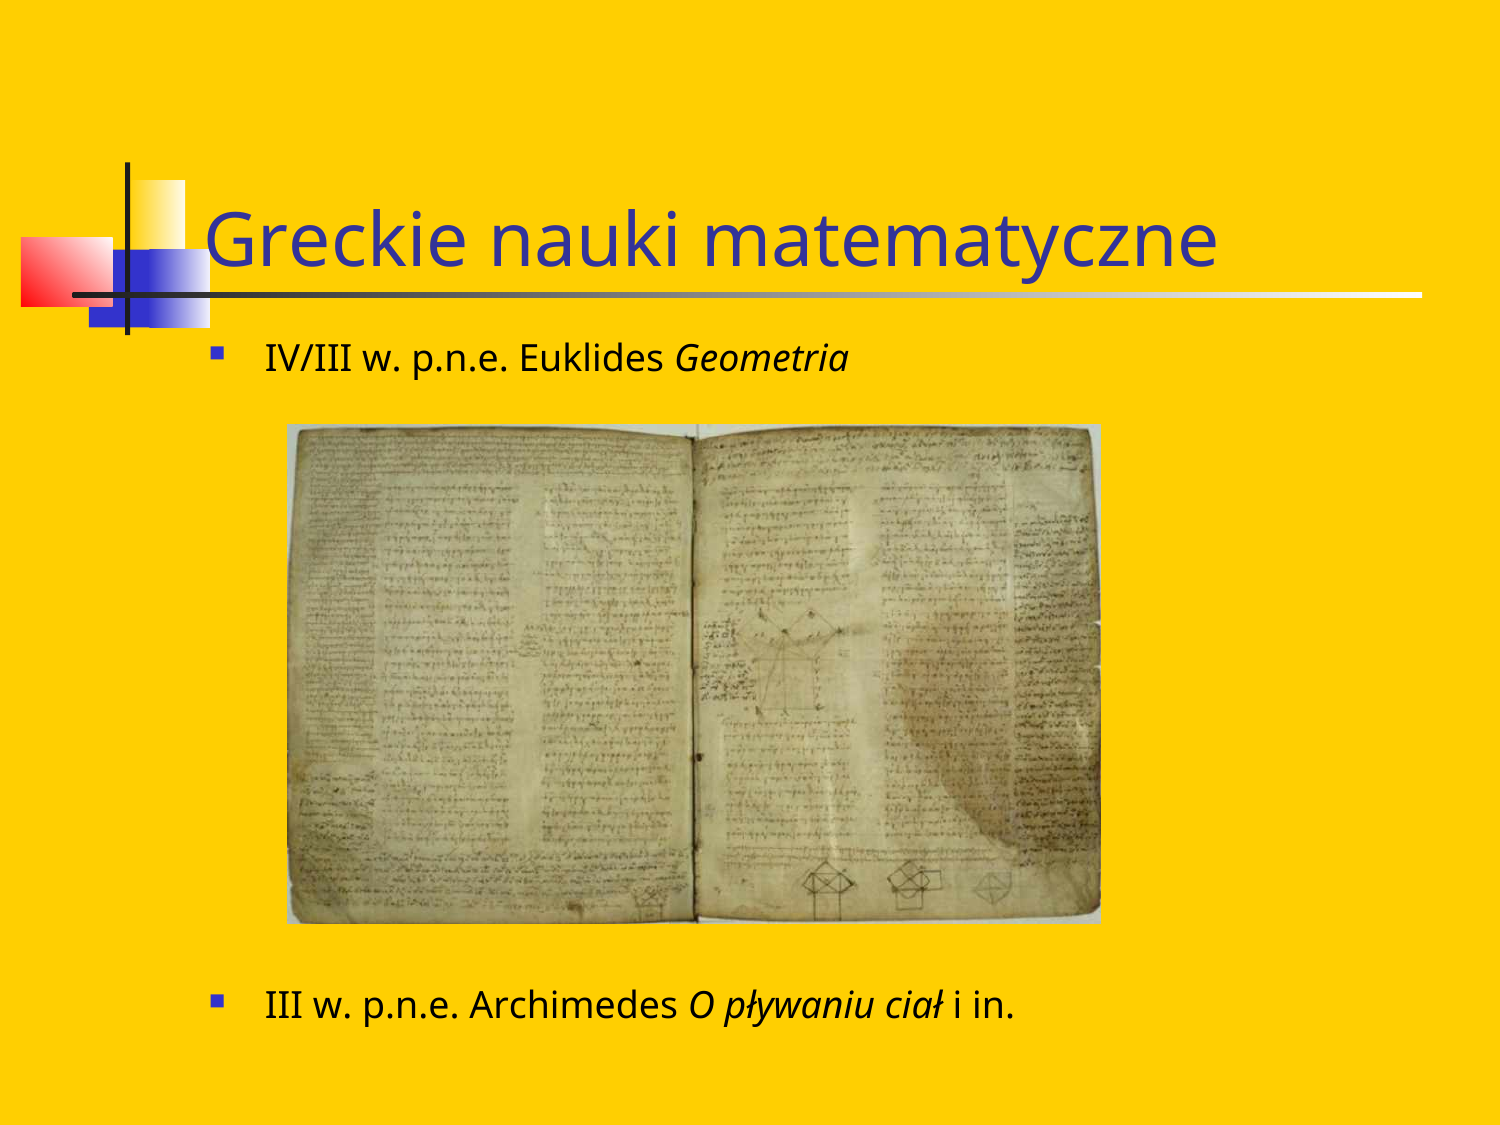

# Greckie nauki matematyczne
IV/III w. p.n.e. Euklides Geometria
III w. p.n.e. Archimedes O pływaniu ciał i in.